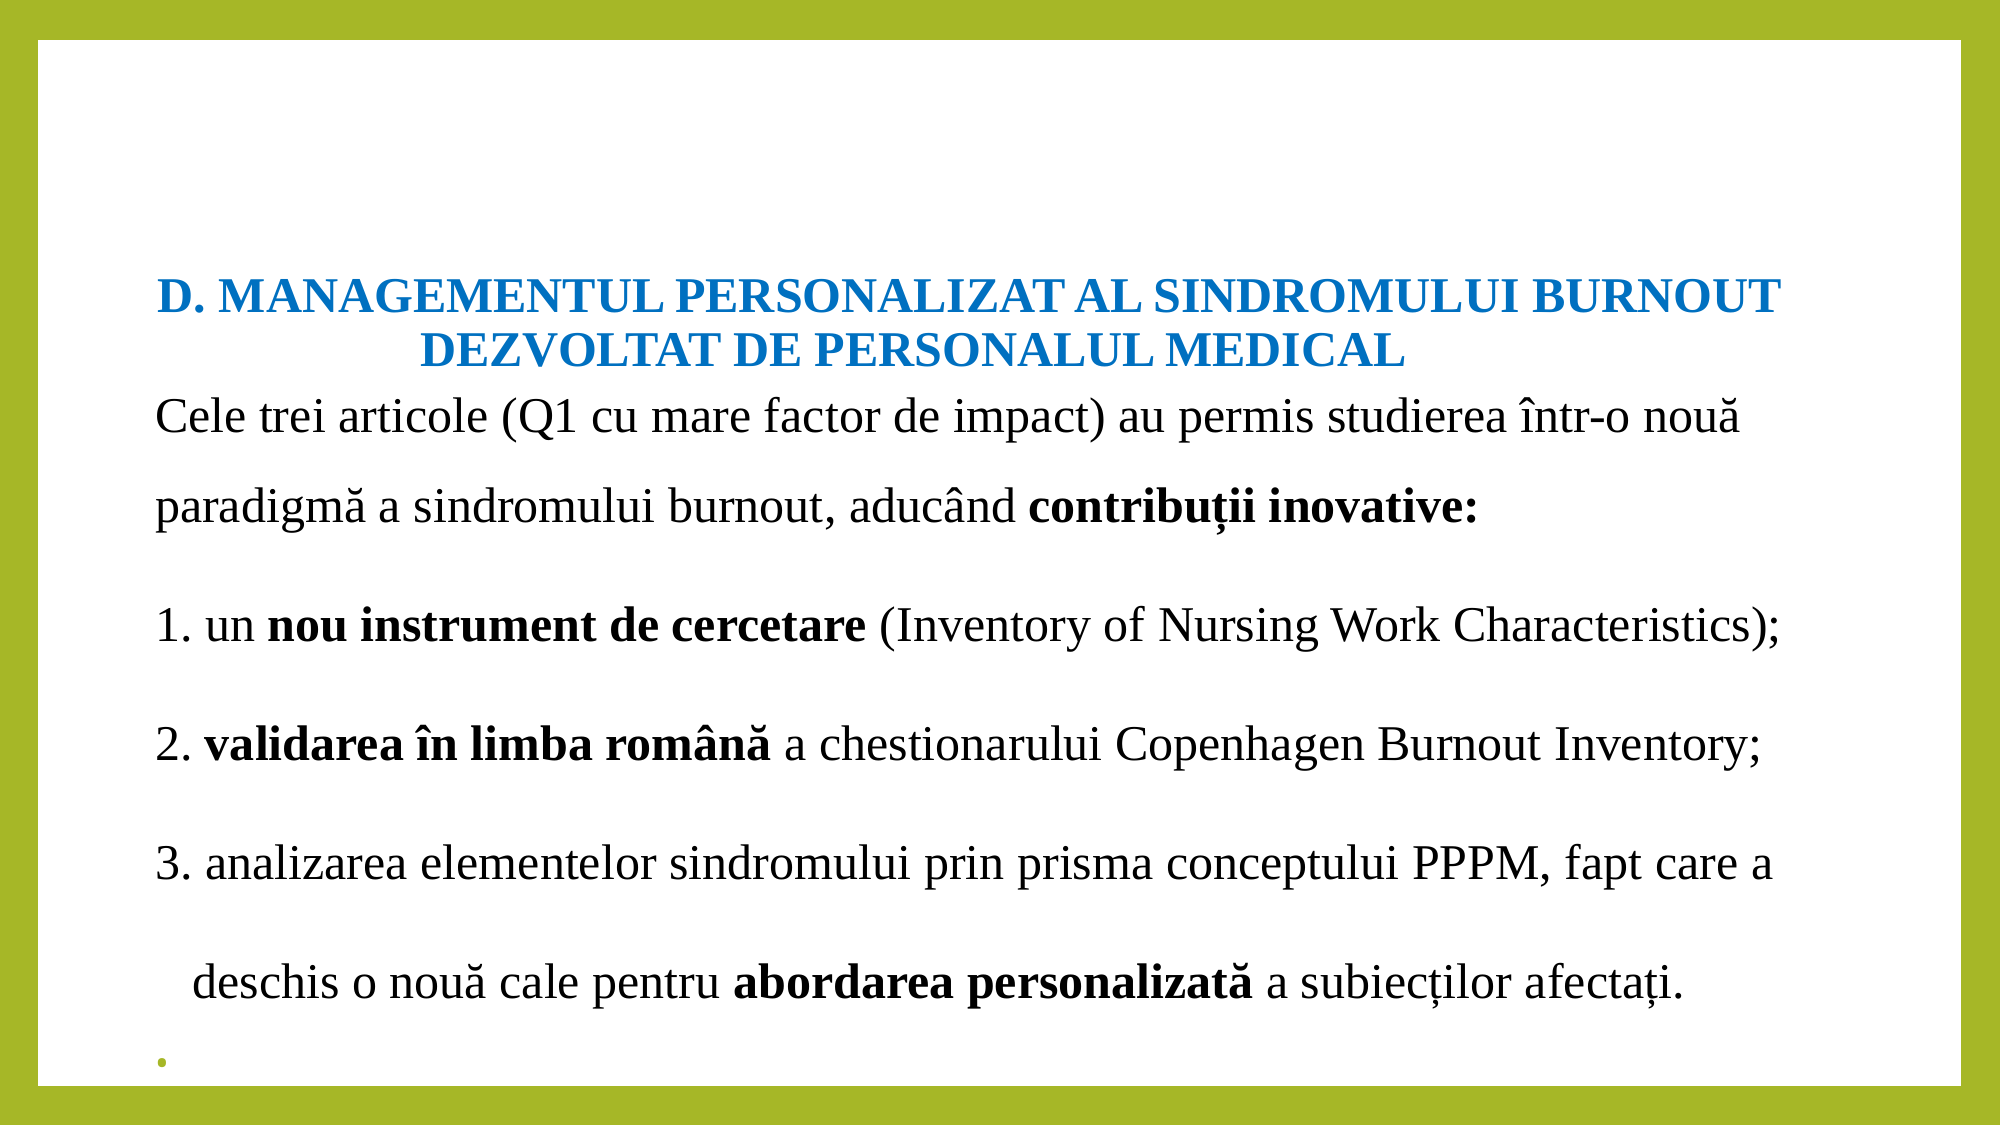

# D. MANAGEMENTUL PERSONALIZAT AL SINDROMULUI BURNOUT DEZVOLTAT DE PERSONALUL MEDICAL
Cele trei articole (Q1 cu mare factor de impact) au permis studierea într-o nouă paradigmă a sindromului burnout, aducând contribuții inovative:
1. un nou instrument de cercetare (Inventory of Nursing Work Characteristics);
2. validarea în limba română a chestionarului Copenhagen Burnout Inventory;
3. analizarea elementelor sindromului prin prisma conceptului PPPM, fapt care a
 deschis o nouă cale pentru abordarea personalizată a subiecților afectați.